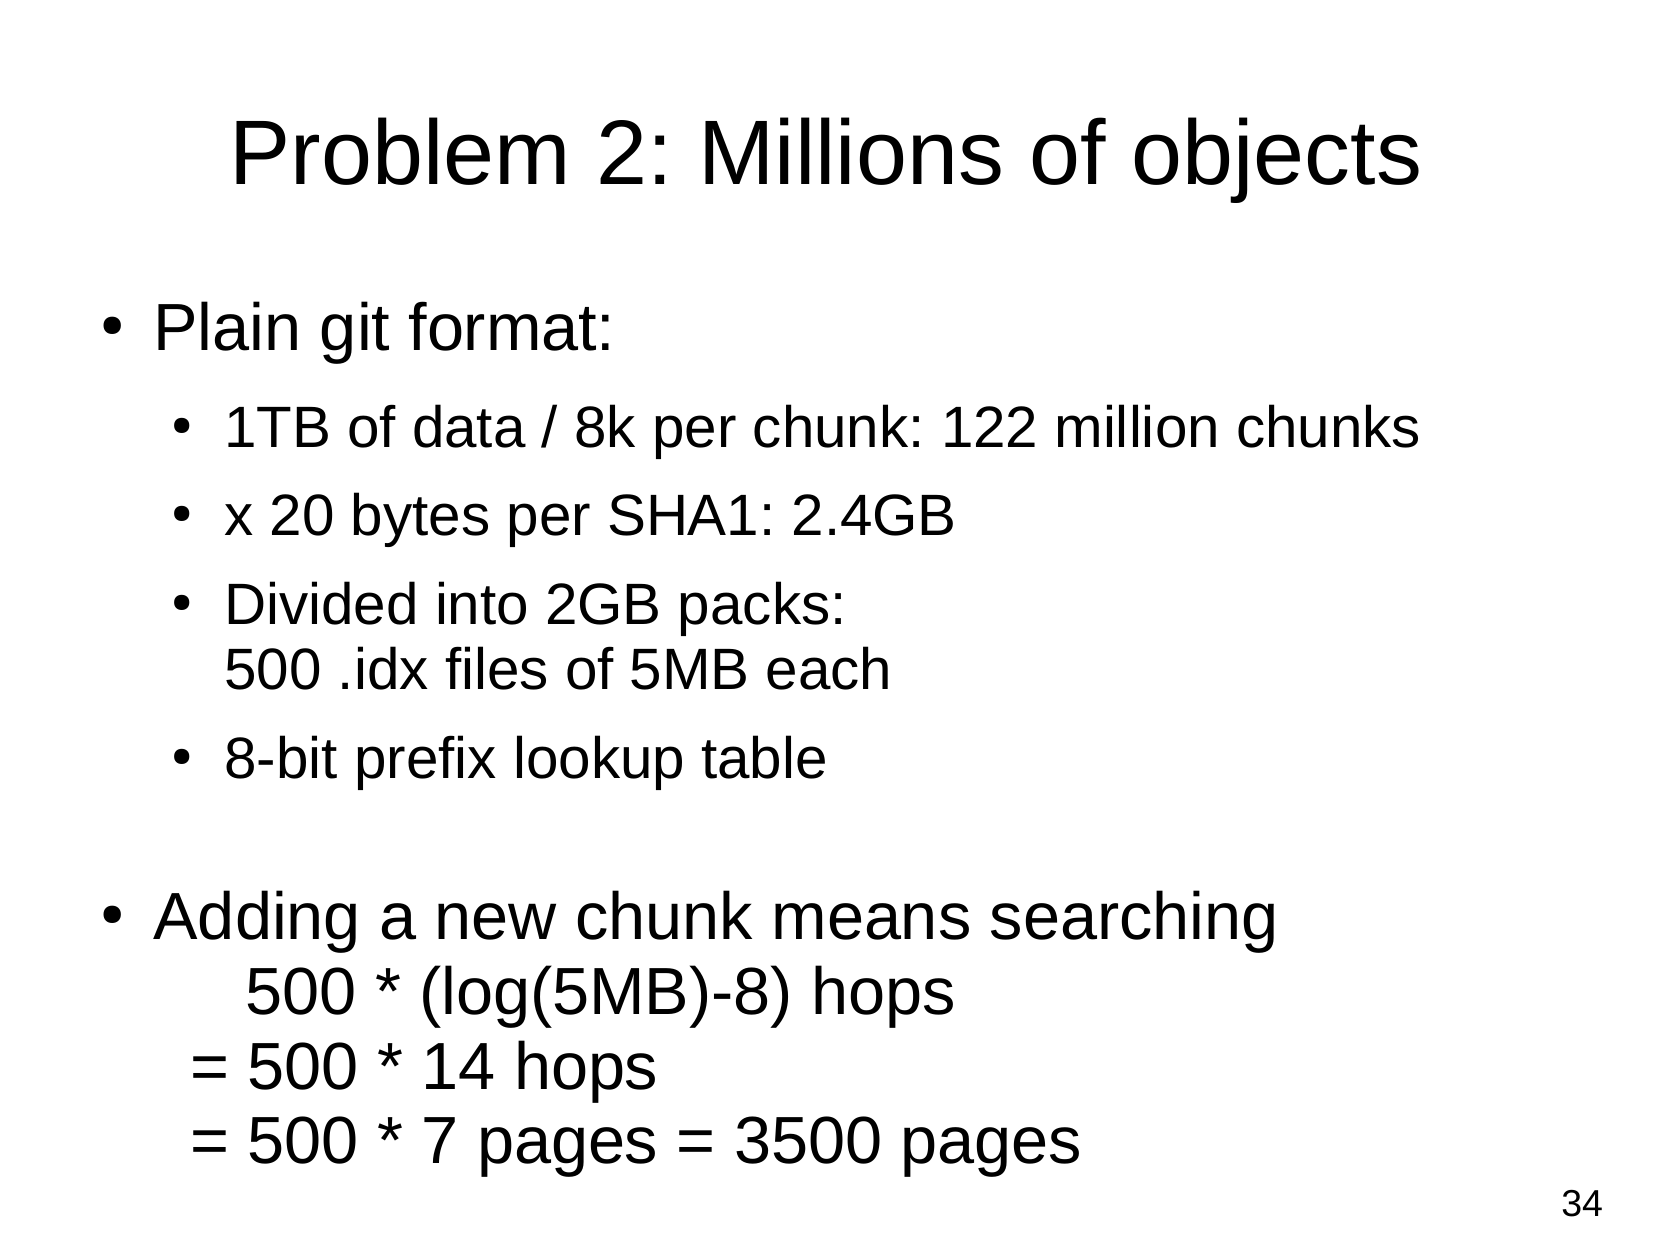

# Problem 2: Millions of objects
Plain git format:
1TB of data / 8k per chunk: 122 million chunks
x 20 bytes per SHA1: 2.4GB
Divided into 2GB packs:
500 .idx files of 5MB each
8-bit prefix lookup table
Adding a new chunk means searching
 500 * (log(5MB)-8) hops
 = 500 * 14 hops
 = 500 * 7 pages = 3500 pages
34